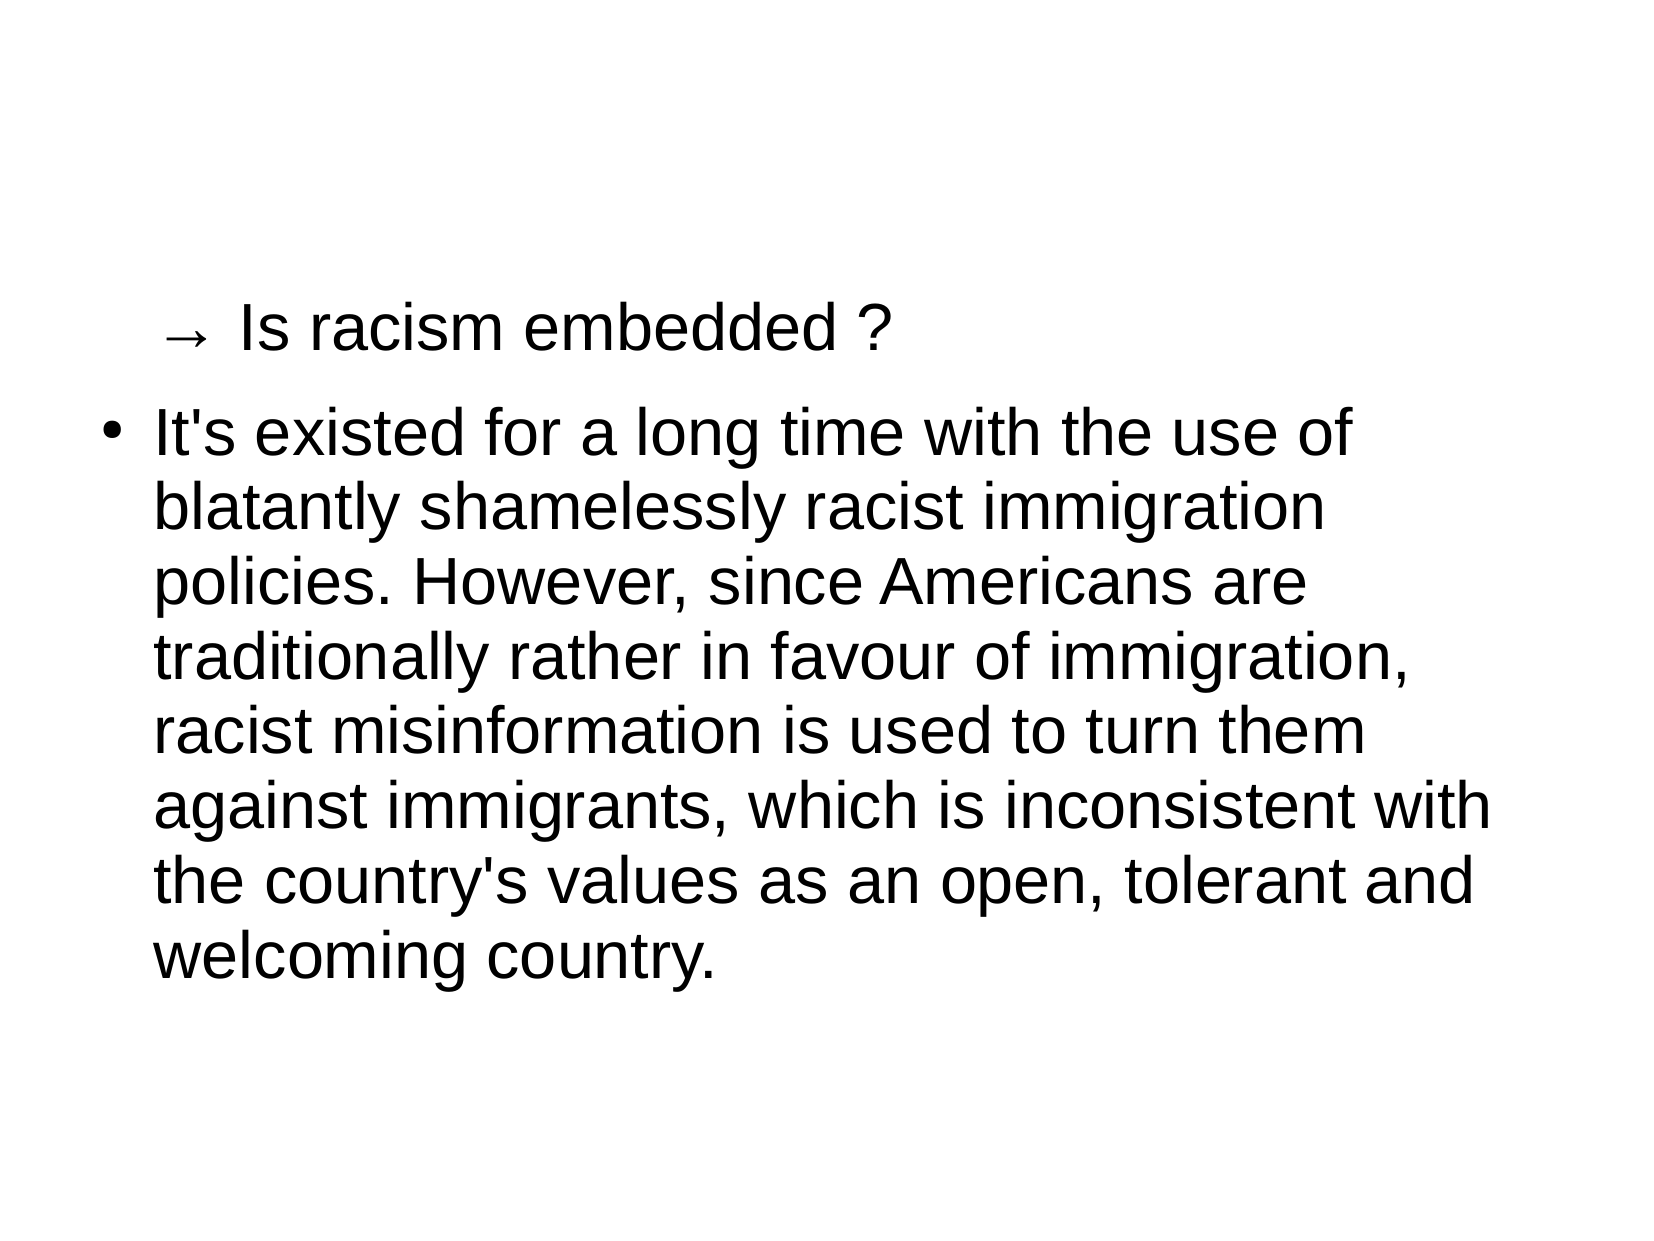

#
→ Is racism embedded ?
It's existed for a long time with the use of blatantly shamelessly racist immigration policies. However, since Americans are traditionally rather in favour of immigration, racist misinformation is used to turn them against immigrants, which is inconsistent with the country's values as an open, tolerant and welcoming country.